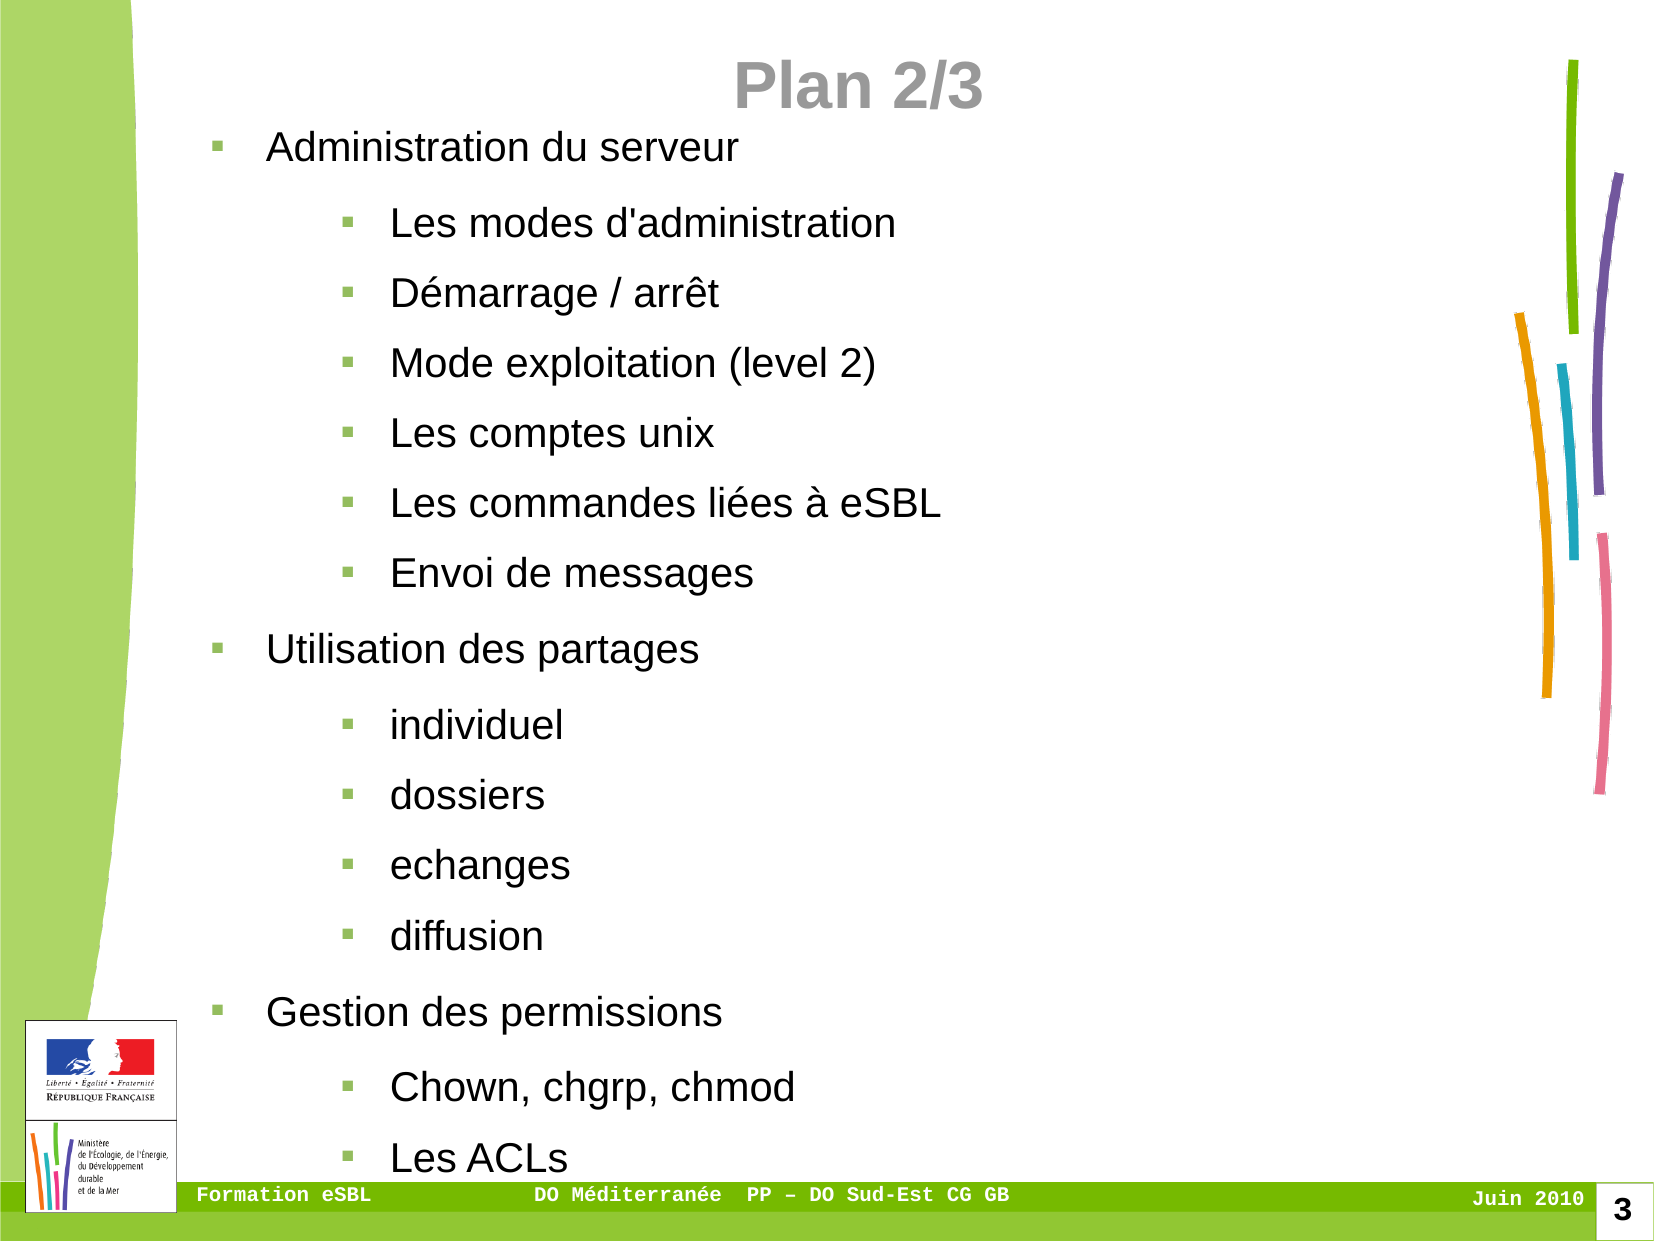

# Plan 2/3
Administration du serveur
Les modes d'administration
Démarrage / arrêt
Mode exploitation (level 2)
Les comptes unix
Les commandes liées à eSBL
Envoi de messages
Utilisation des partages
individuel
dossiers
echanges
diffusion
Gestion des permissions
Chown, chgrp, chmod
Les ACLs
3